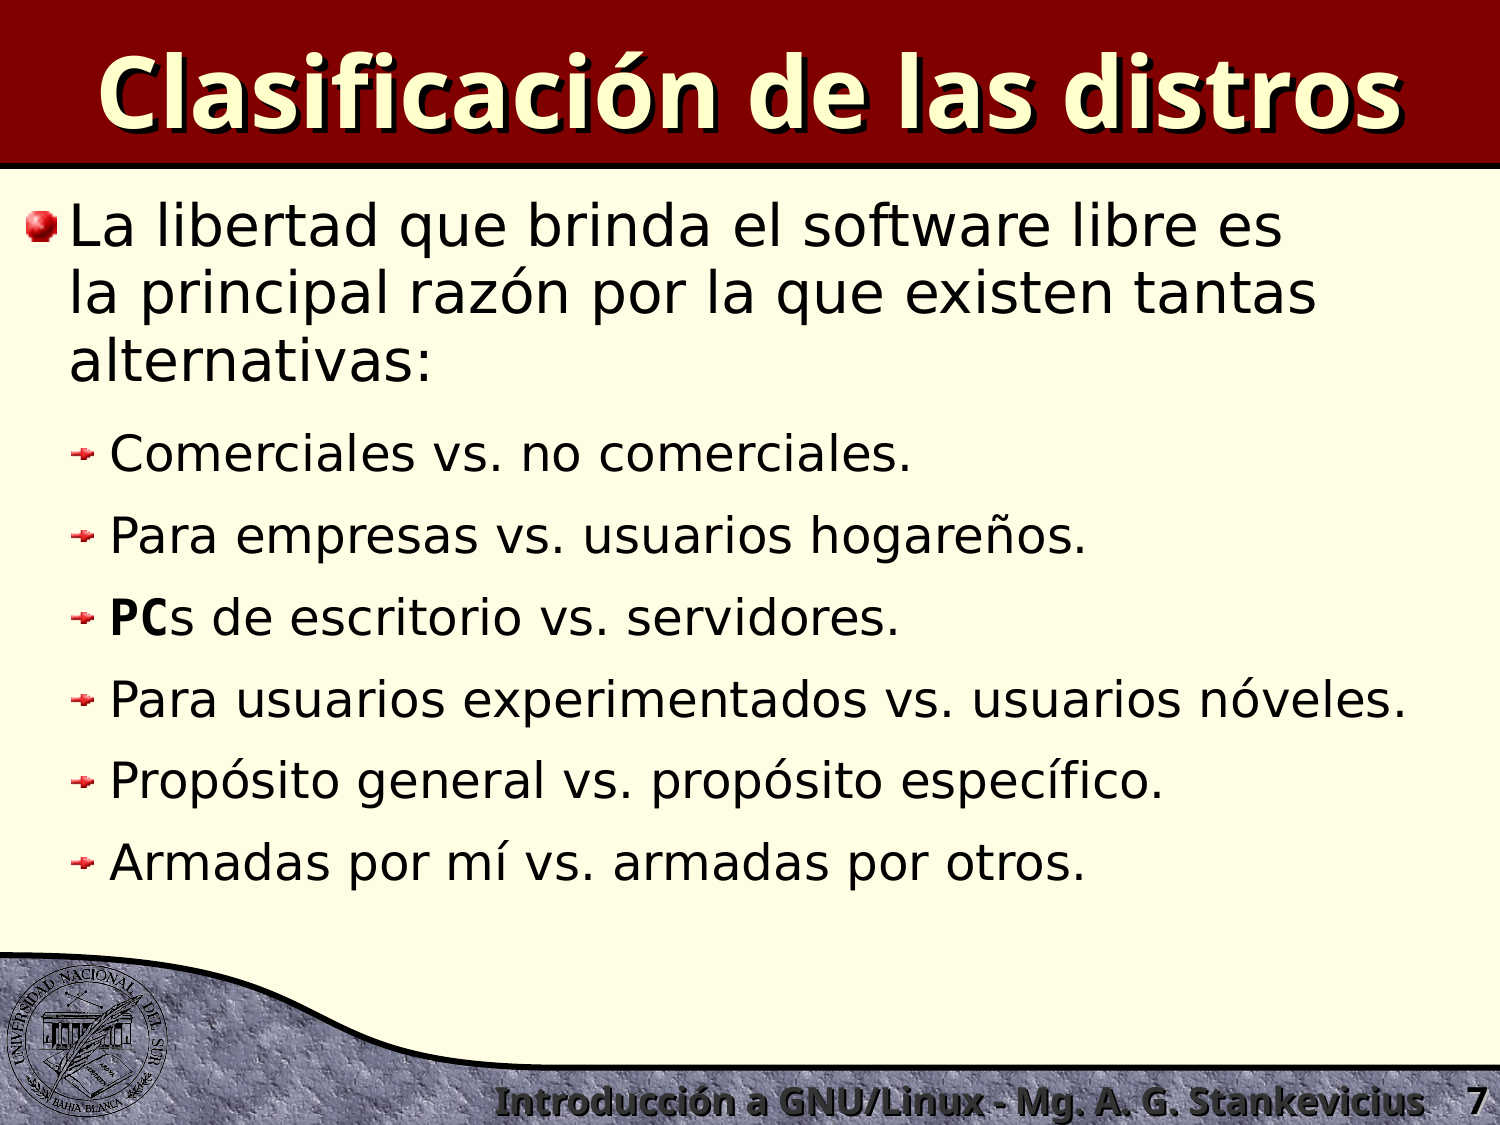

# Clasificación de las distros
La libertad que brinda el software libre es
la principal razón por la que existen tantas alternativas:
Comerciales vs. no comerciales.
Para empresas vs. usuarios hogareños.
PCs de escritorio vs. servidores.
Para usuarios experimentados vs. usuarios nóveles.
Propósito general vs. propósito específico.
Armadas por mí vs. armadas por otros.
7